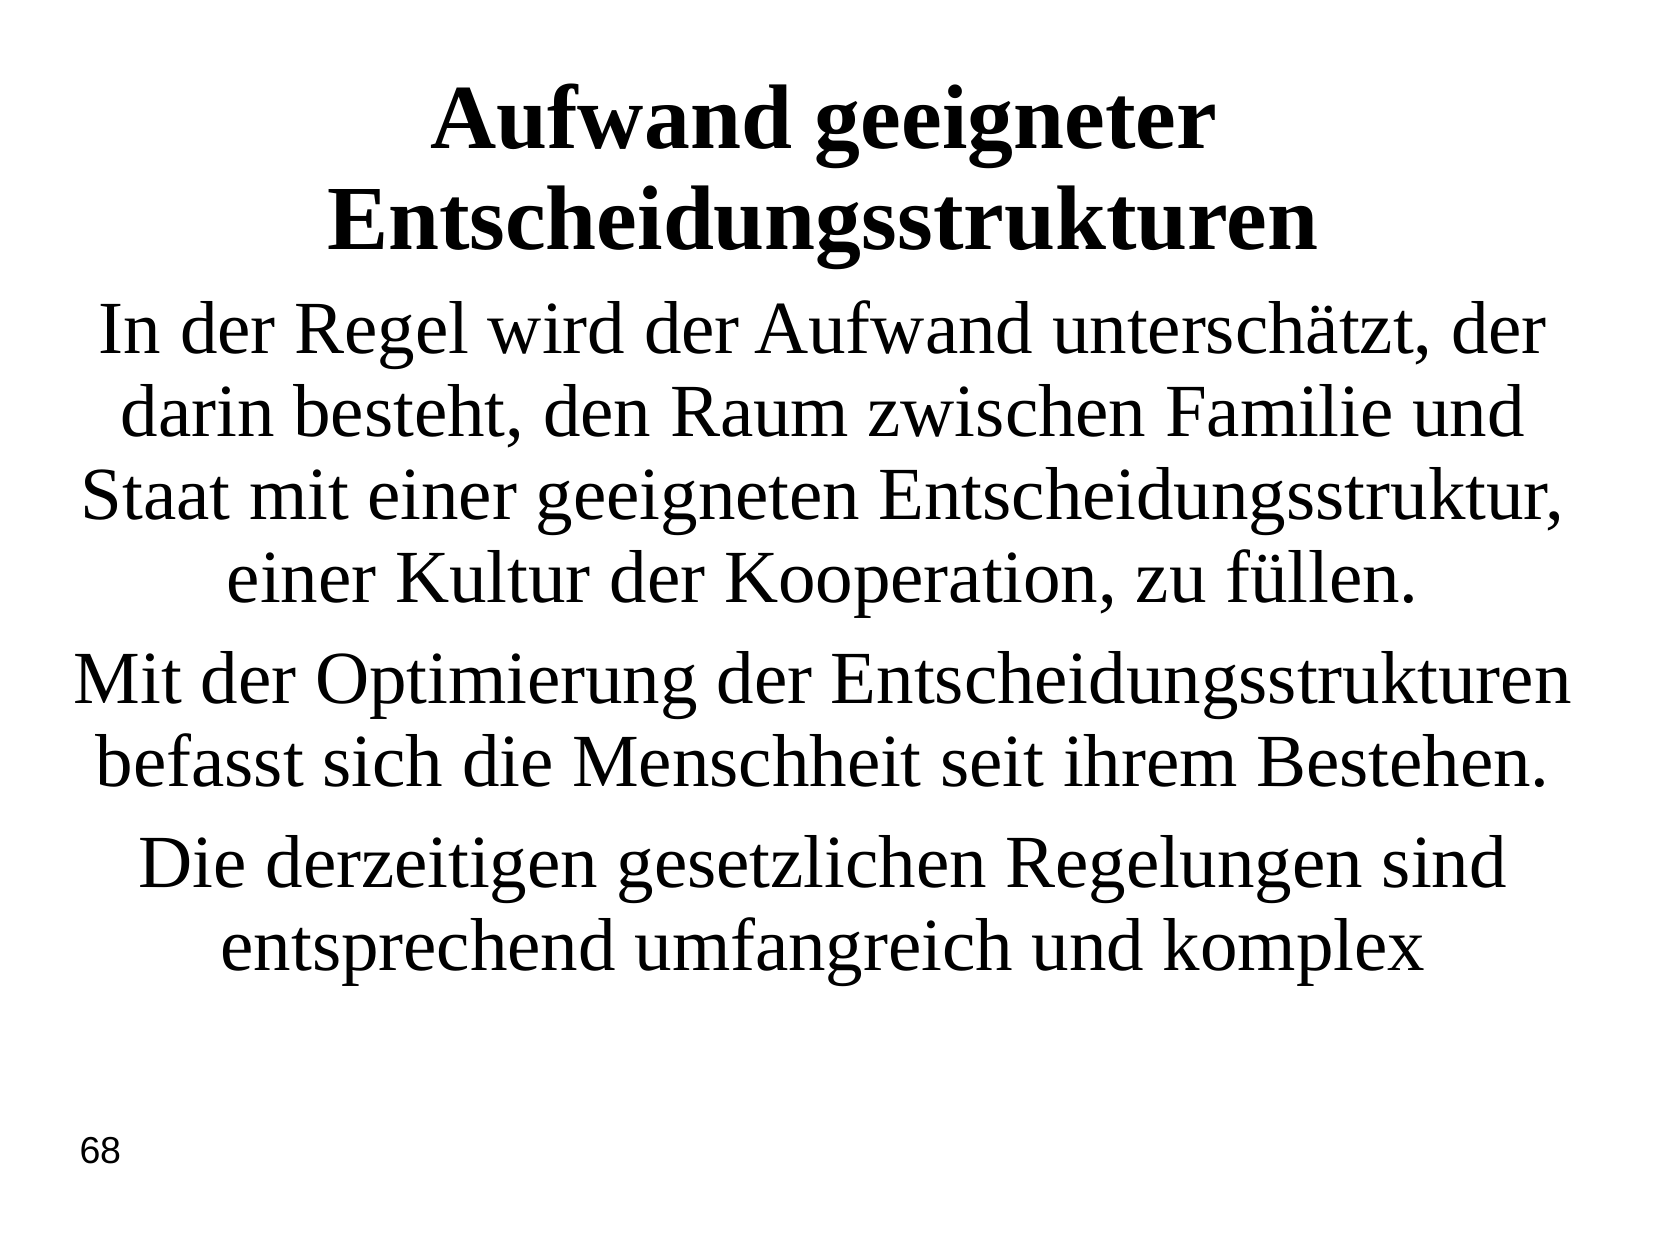

Aufwand geeigneter Entscheidungsstrukturen
In der Regel wird der Aufwand unterschätzt, der darin besteht, den Raum zwischen Familie und Staat mit einer geeigneten Entscheidungsstruktur, einer Kultur der Kooperation, zu füllen.
Mit der Optimierung der Entscheidungsstrukturen befasst sich die Menschheit seit ihrem Bestehen.
Die derzeitigen gesetzlichen Regelungen sind entsprechend umfangreich und komplex